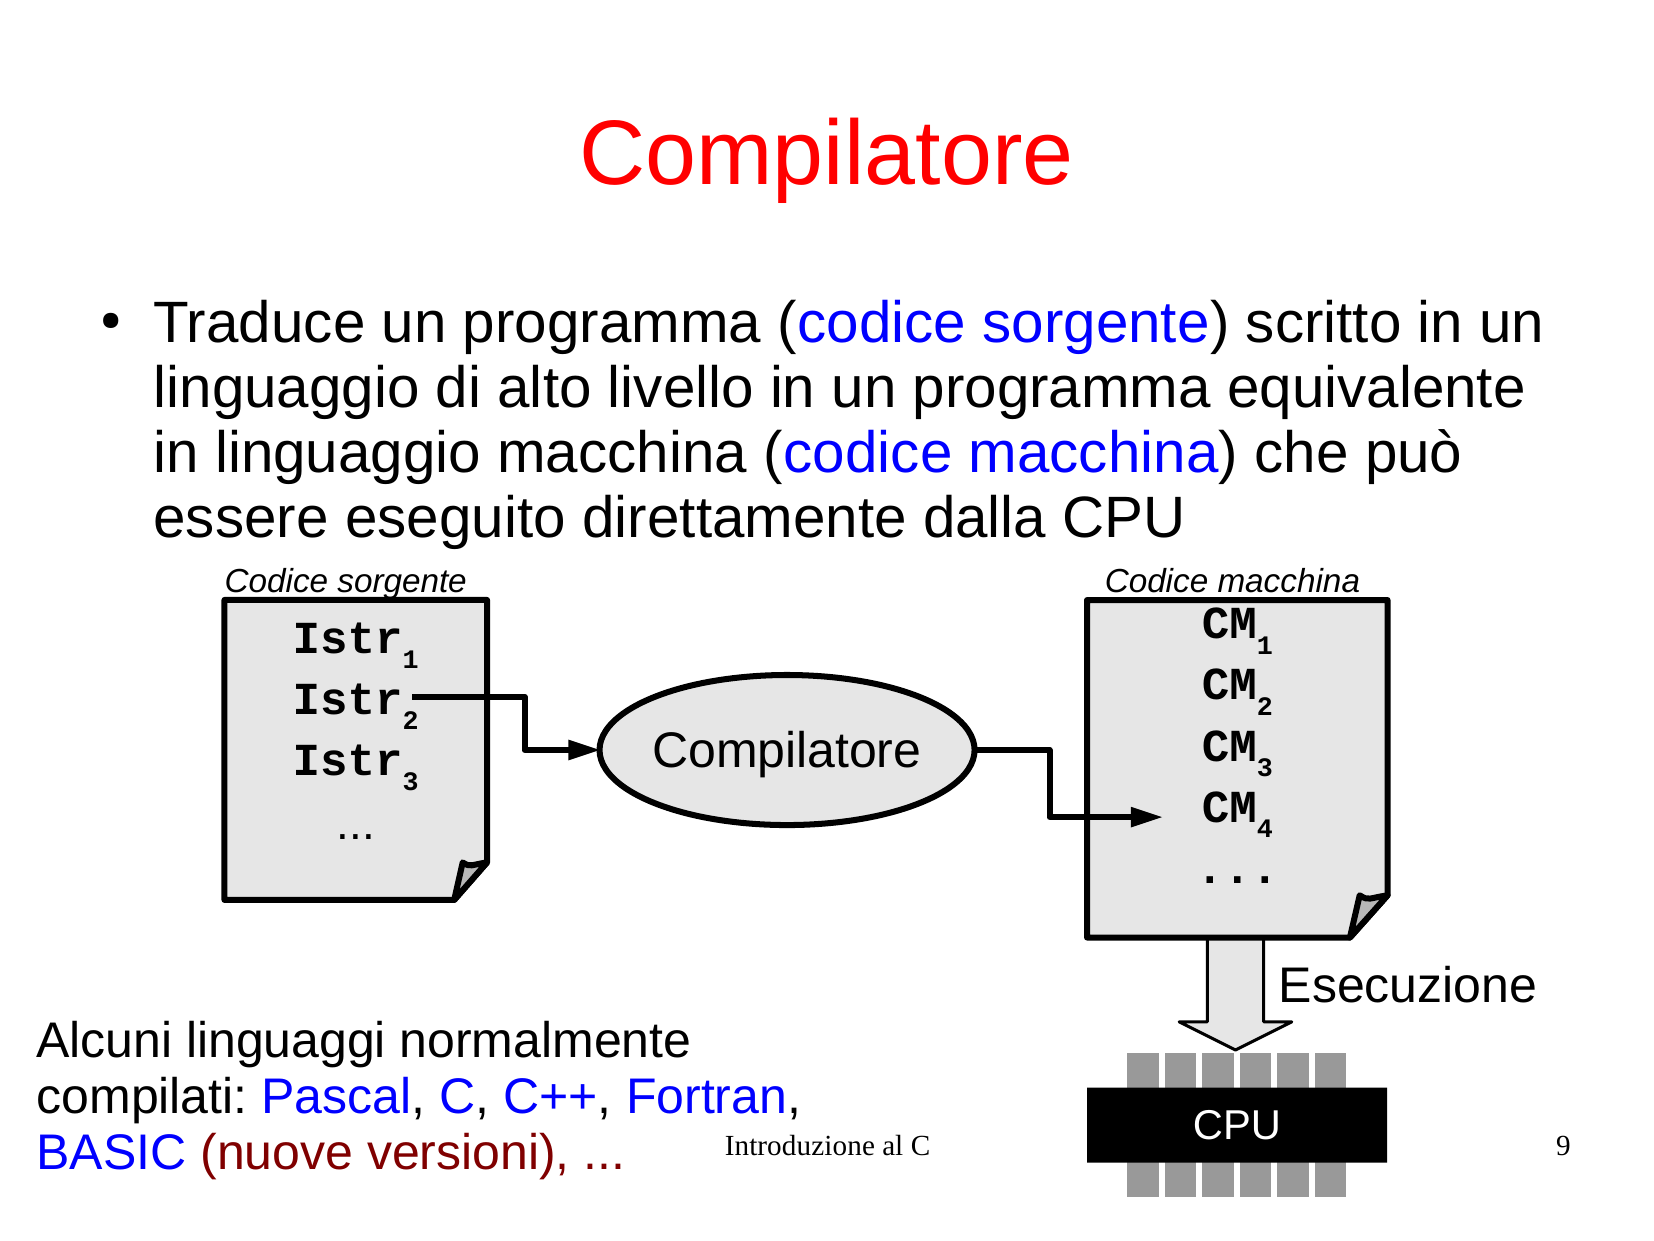

# Compilatore
Traduce un programma (codice sorgente) scritto in un linguaggio di alto livello in un programma equivalente in linguaggio macchina (codice macchina) che può essere eseguito direttamente dalla CPU
Codice sorgente
Codice macchina
Istr1
Istr2
Istr3
...
CM1
CM2
CM3
CM4
...
Compilatore
Esecuzione
Alcuni linguaggi normalmente compilati: Pascal, C, C++, Fortran, BASIC (nuove versioni), ...
CPU
Introduzione al C
9